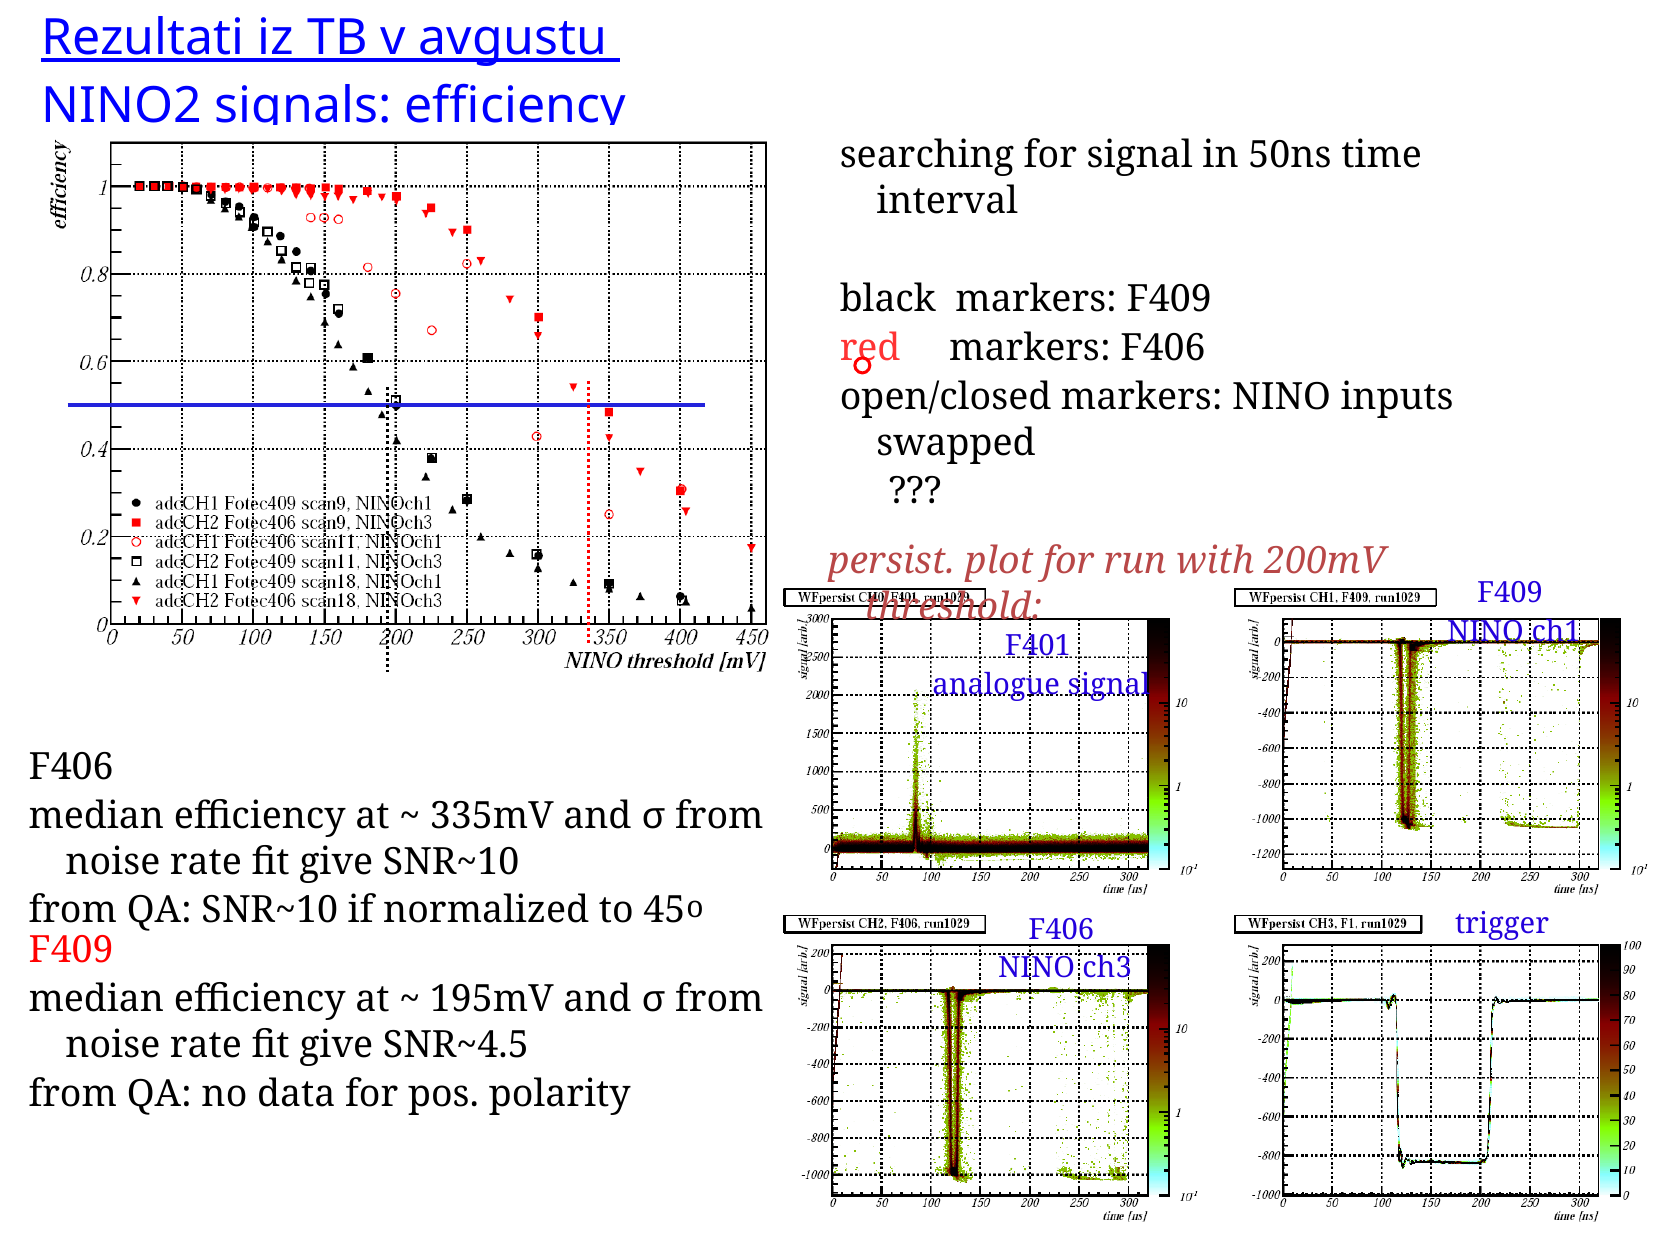

# Rezultati iz TB v avgustu NINO2 signals: efficiency
searching for signal in 50ns time interval
black markers: F409
red markers: F406
open/closed markers: NINO inputs swapped
 ???
persist. plot for run with 200mV threshold:
F409
NINO ch1
F401
analogue signal
F406
median efficiency at ~ 335mV and σ from noise rate fit give SNR~10
from QA: SNR~10 if normalized to 45o
trigger
F406
NINO ch3
F409
median efficiency at ~ 195mV and σ from noise rate fit give SNR~4.5
from QA: no data for pos. polarity
15